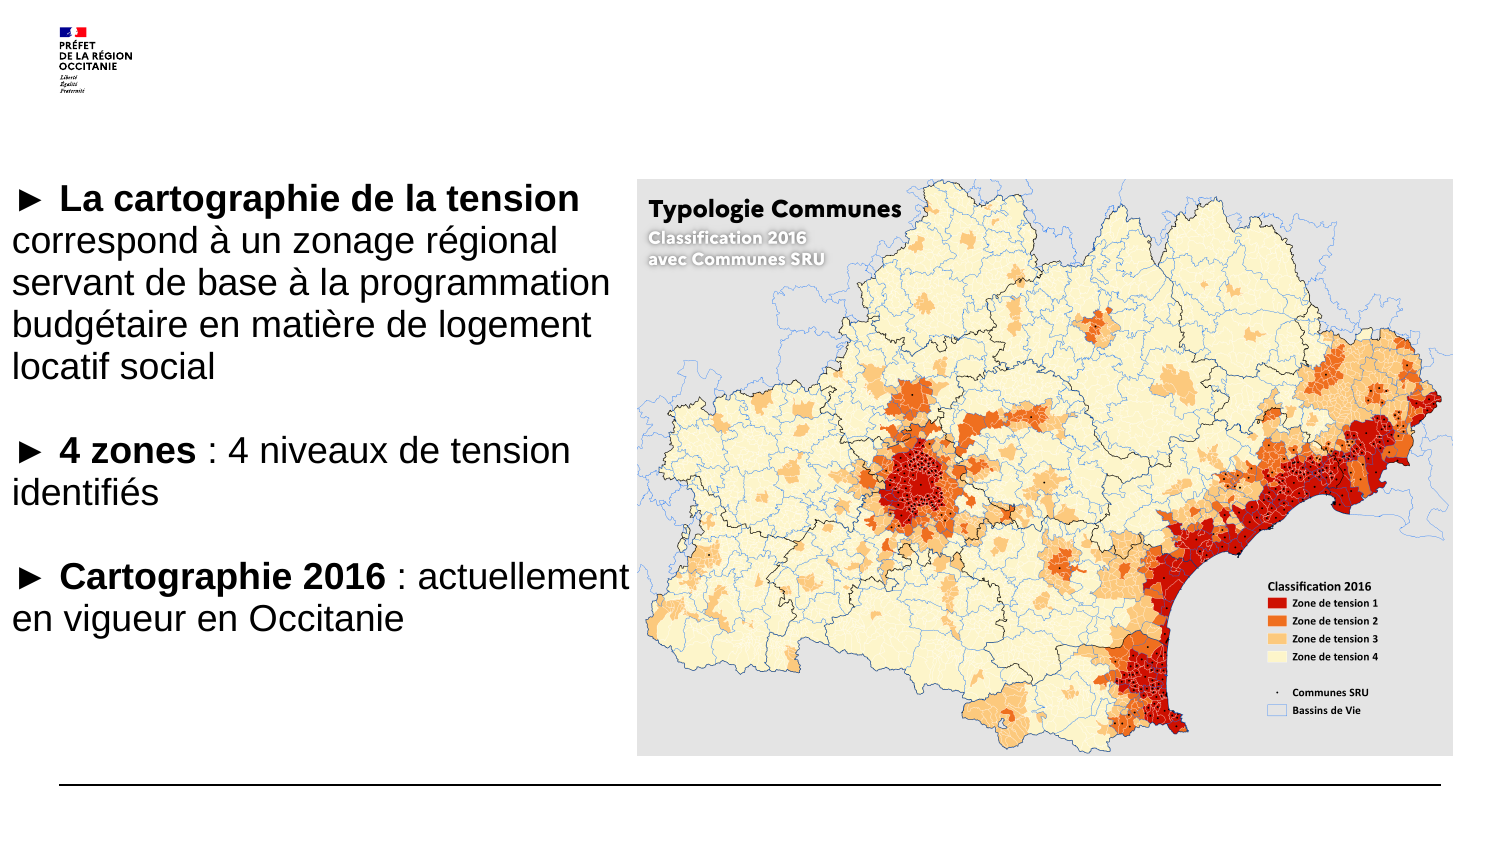

# ► La cartographie de la tension correspond à un zonage régional servant de base à la programmation budgétaire en matière de logement locatif social ► 4 zones : 4 niveaux de tension identifiés ► Cartographie 2016 : actuellement en vigueur en Occitanie